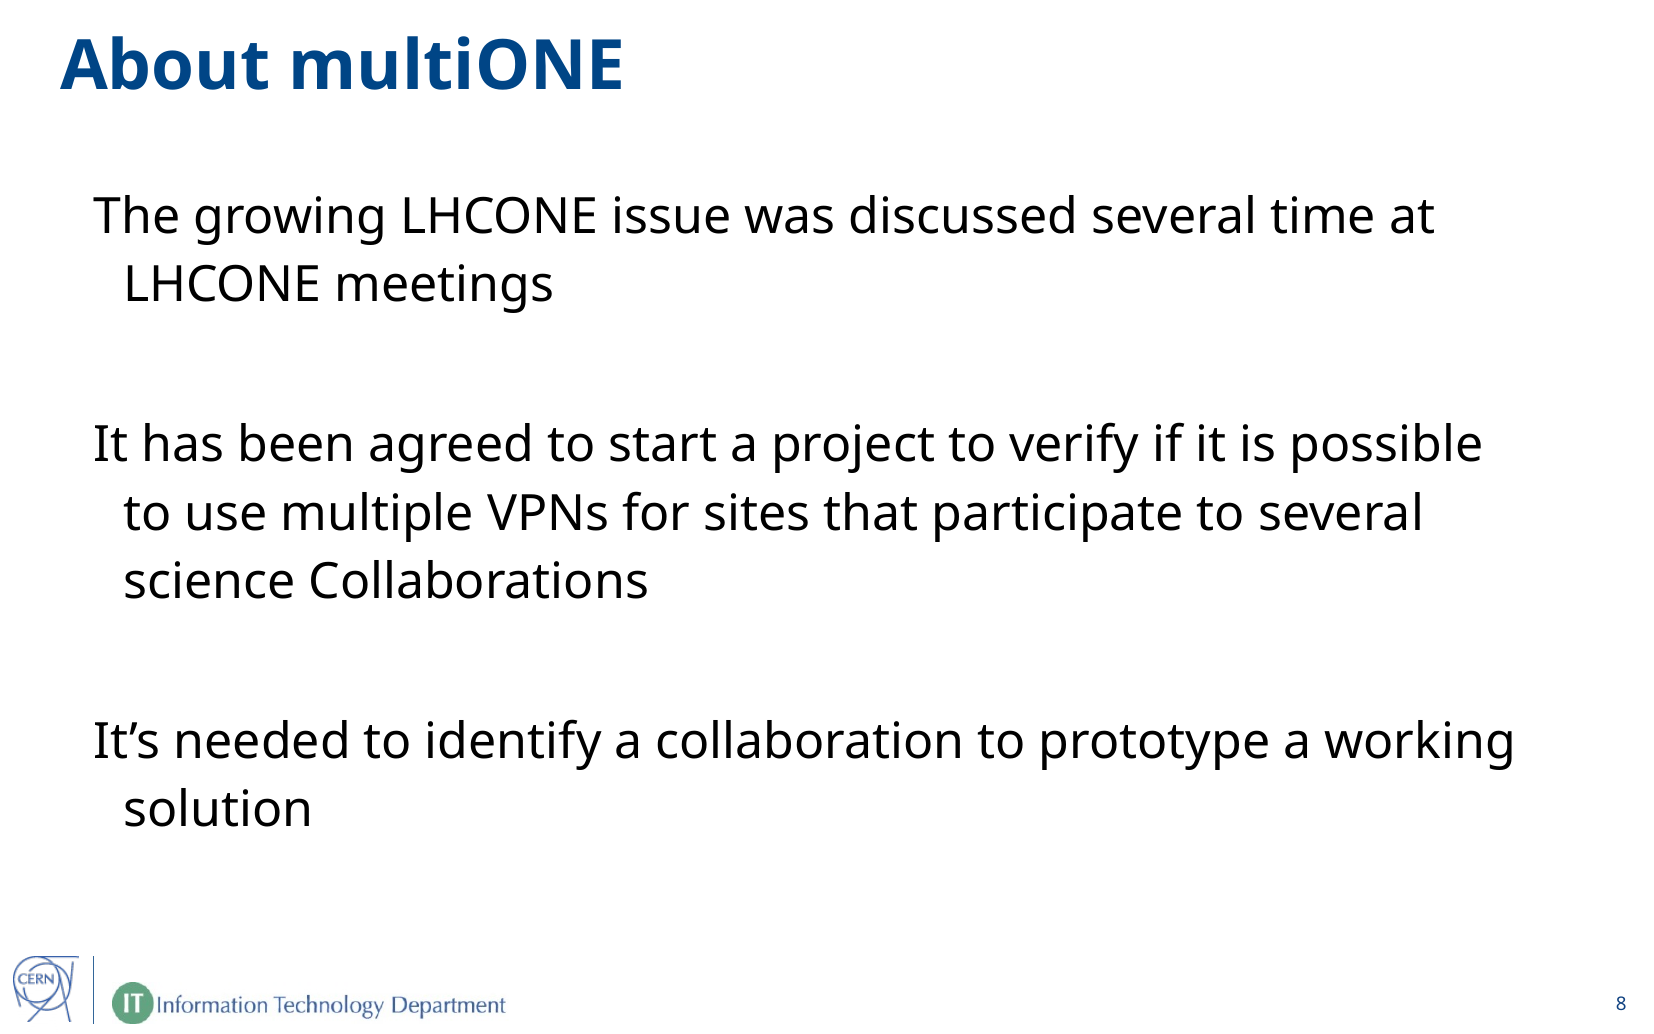

# About multiONE
The growing LHCONE issue was discussed several time at LHCONE meetings
It has been agreed to start a project to verify if it is possible to use multiple VPNs for sites that participate to several science Collaborations
It’s needed to identify a collaboration to prototype a working solution